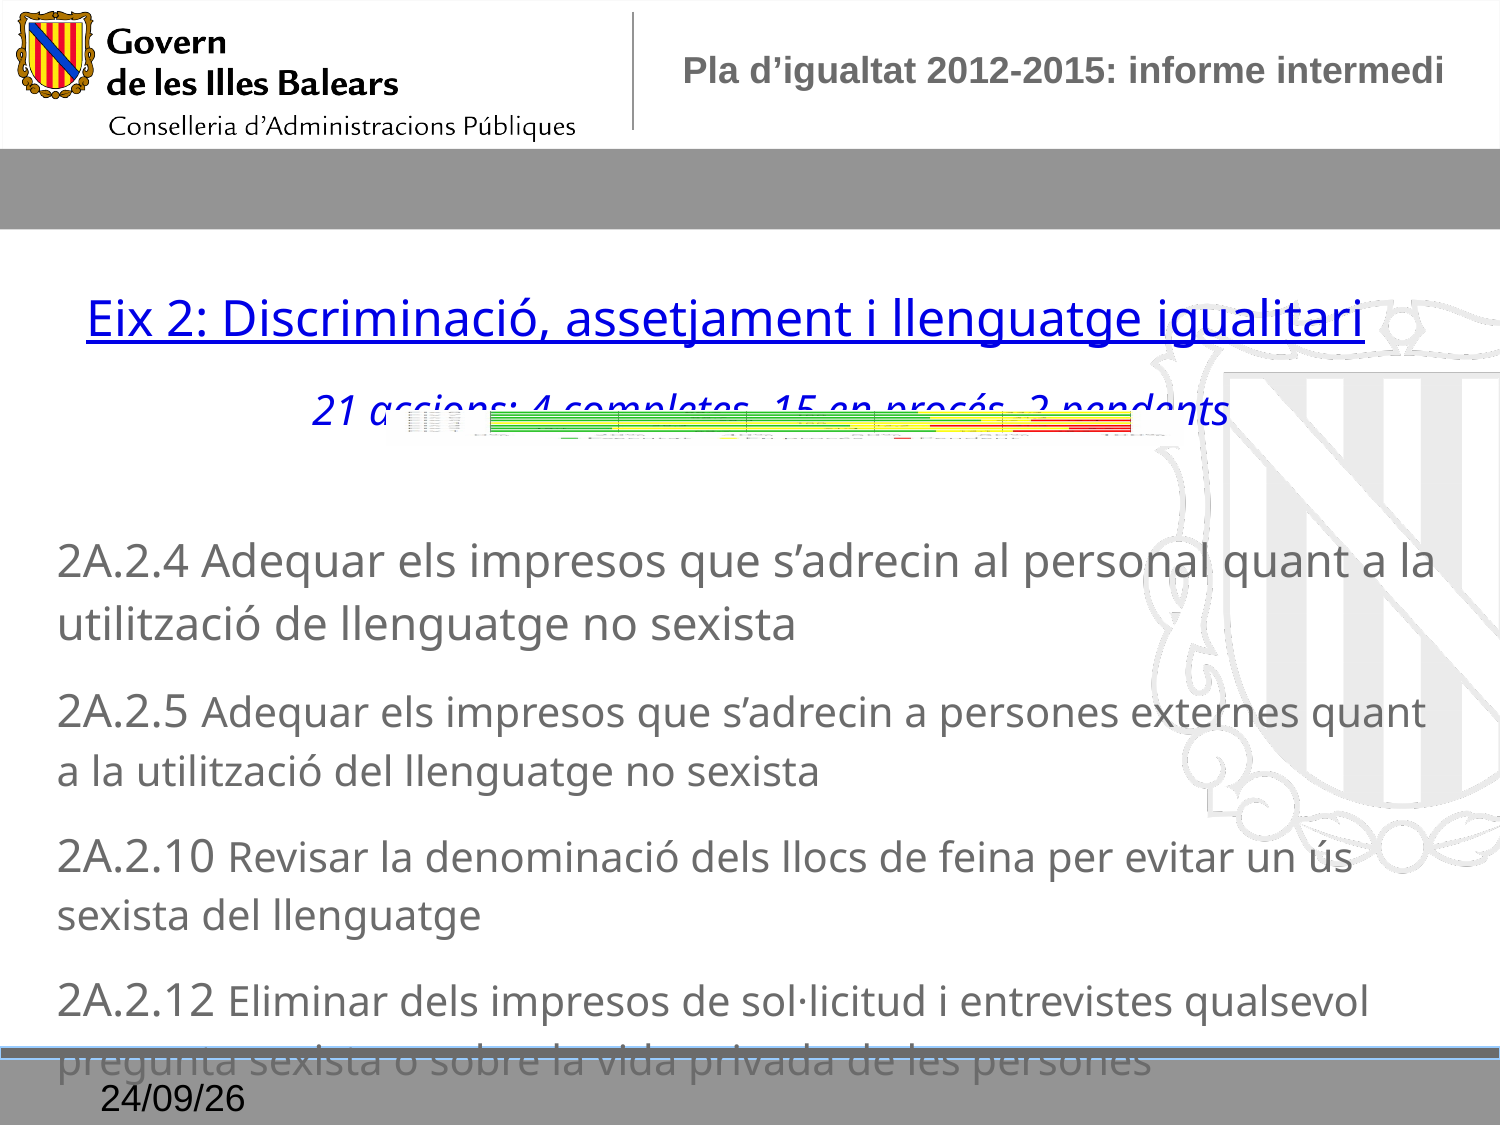

# Eix 2: Discriminació, assetjament i llenguatge igualitari
21 accions: 4 completes, 15 en procés, 2 pendents
2A.2.4 Adequar els impresos que s’adrecin al personal quant a la utilització de llenguatge no sexista
2A.2.5 Adequar els impresos que s’adrecin a persones externes quant a la utilització del llenguatge no sexista
2A.2.10 Revisar la denominació dels llocs de feina per evitar un ús sexista del llenguatge
2A.2.12 Eliminar dels impresos de sol·licitud i entrevistes qualsevol pregunta sexista o sobre la vida privada de les persones